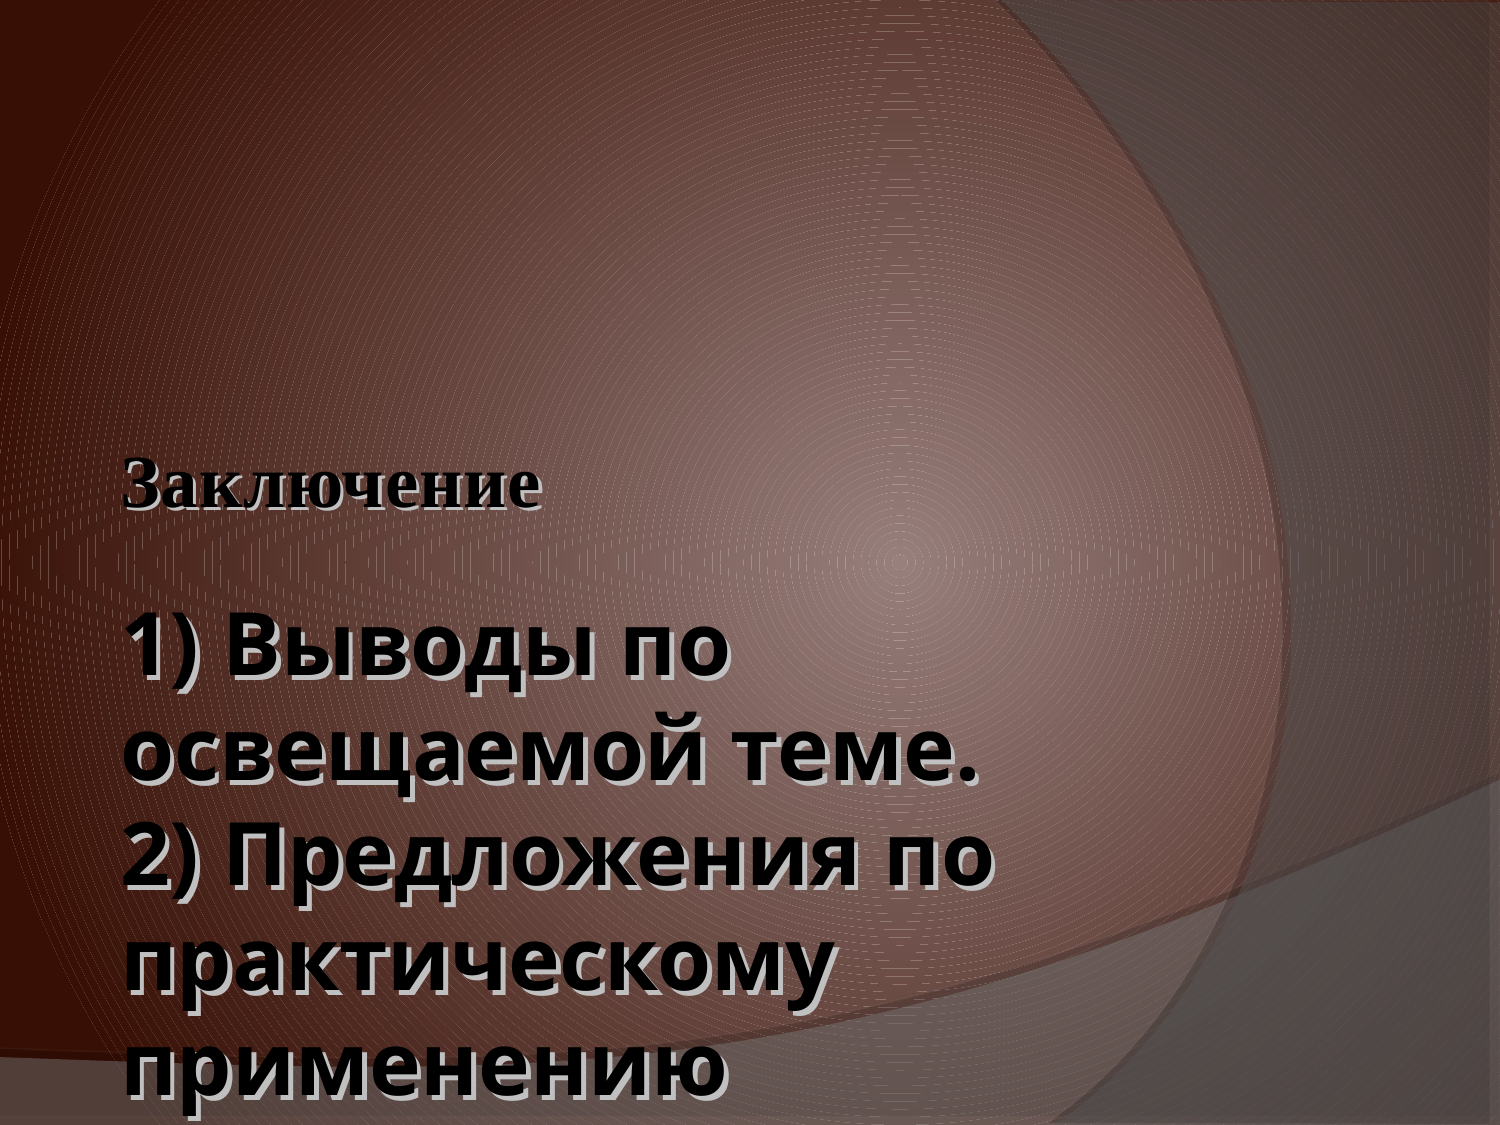

Заключение
# 1) Выводы по освещаемой теме. 2) Предложения по практическому применению результатов. 3) Перспективы развития темы.